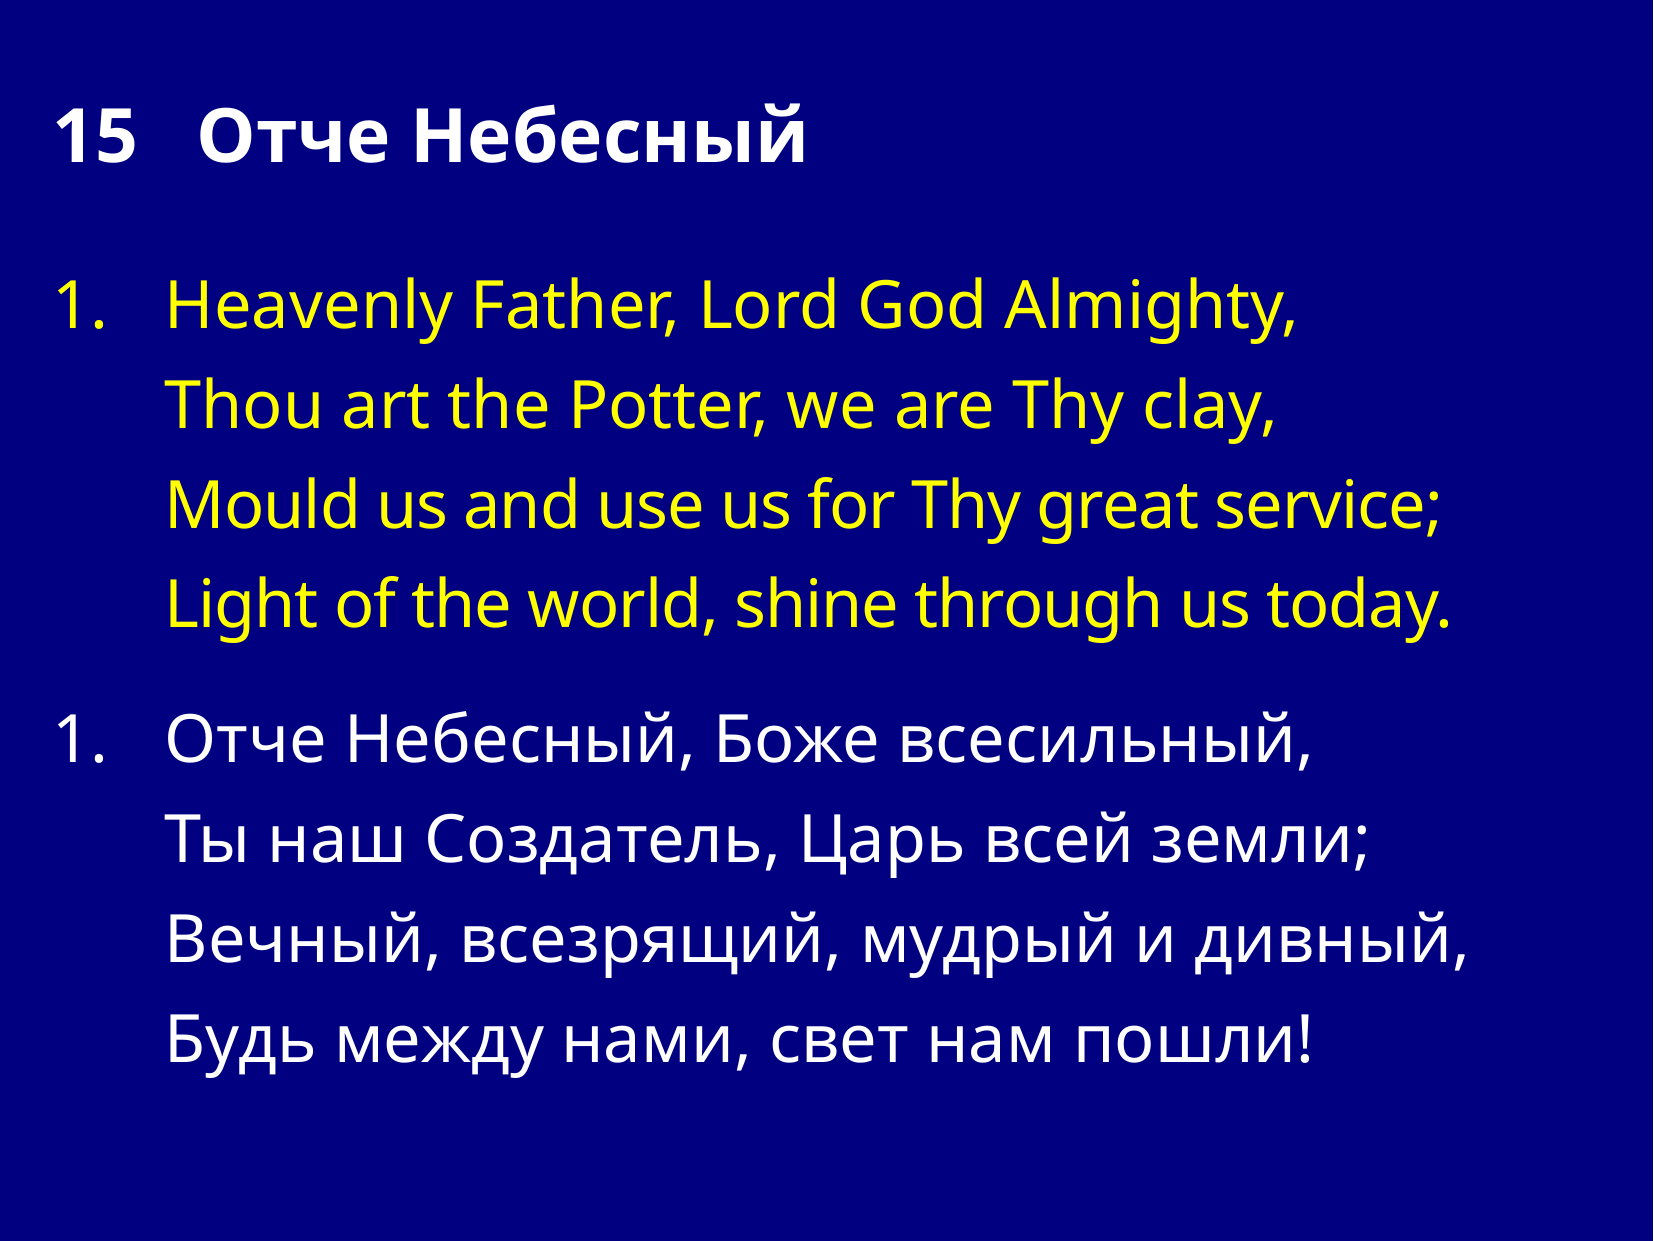

15 Отче Небесный
1.	Heavenly Father, Lord God Almighty,
	Thou art the Potter, we are Thy clay,
	Mould us and use us for Thy great service;
	Light of the world, shine through us today.
1.	Отче Небесный, Боже всесильный,
	Ты наш Создатель, Царь всей земли;
	Вечный, всезрящий, мудрый и дивный,
	Будь между нами, свет нам пошли!